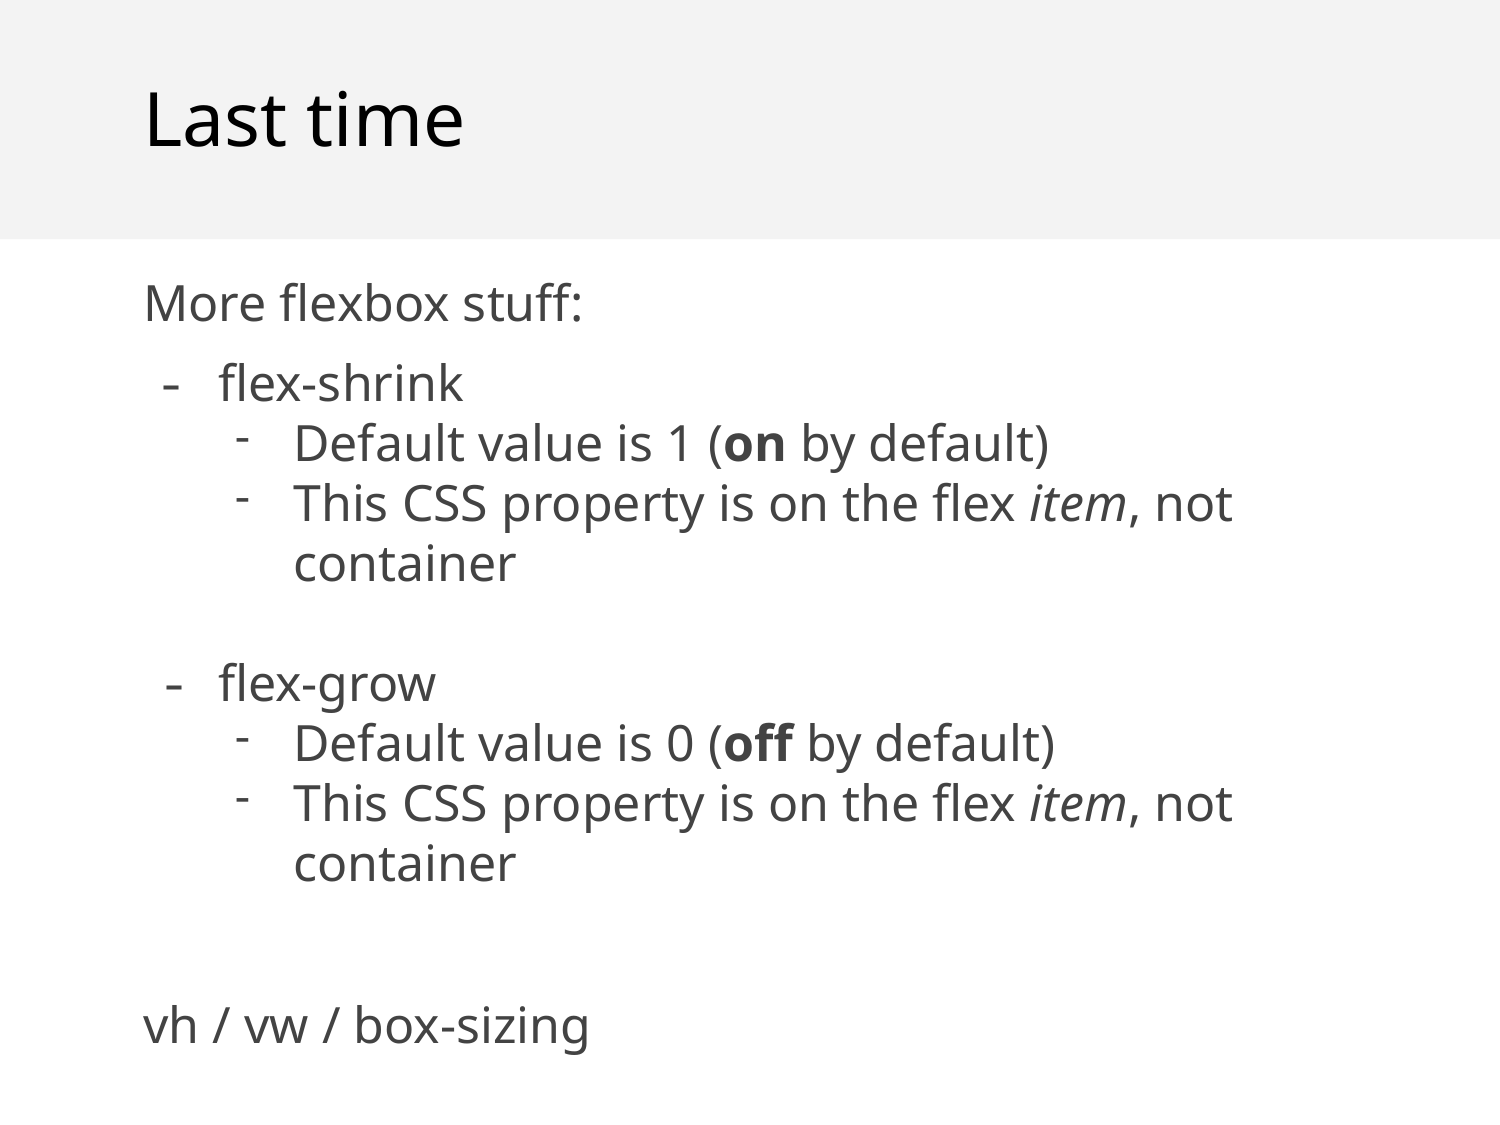

# Last time
More flexbox stuff:
flex-shrink
Default value is 1 (on by default)
This CSS property is on the flex item, not container
flex-grow
Default value is 0 (off by default)
This CSS property is on the flex item, not container
vh / vw / box-sizing